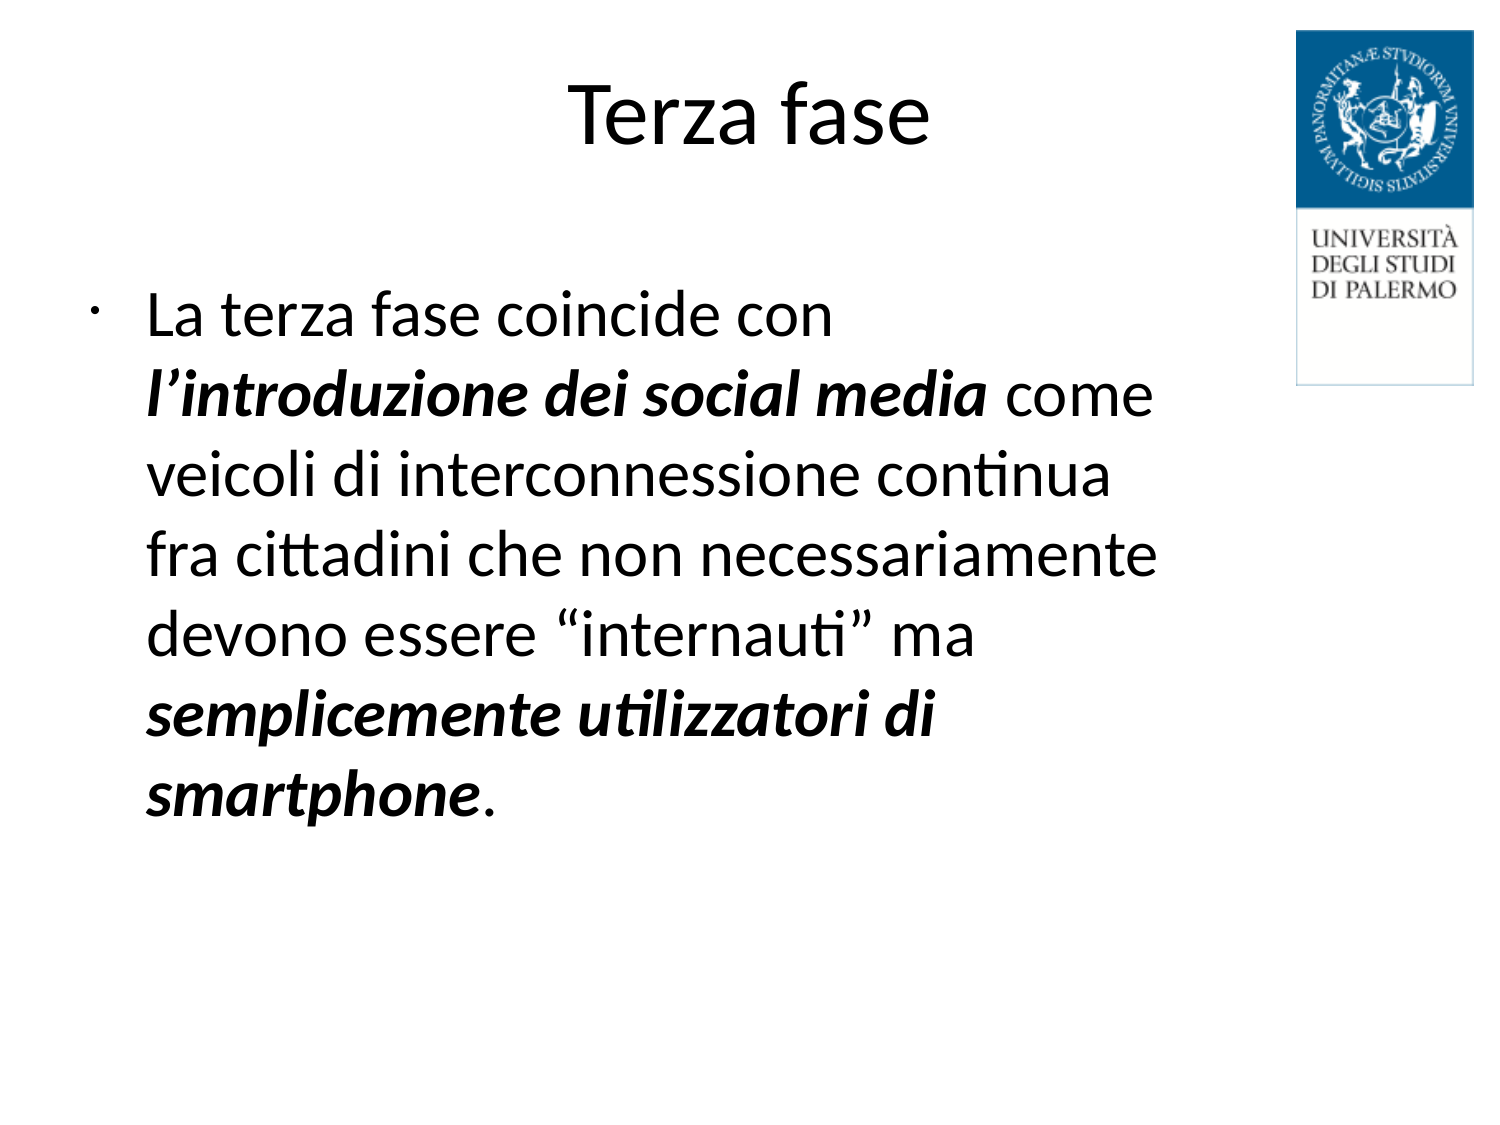

# Terza fase
La terza fase coincide con l’introduzione dei social media come veicoli di interconnessione continua fra cittadini che non necessariamente devono essere “internauti” ma semplicemente utilizzatori di smartphone.